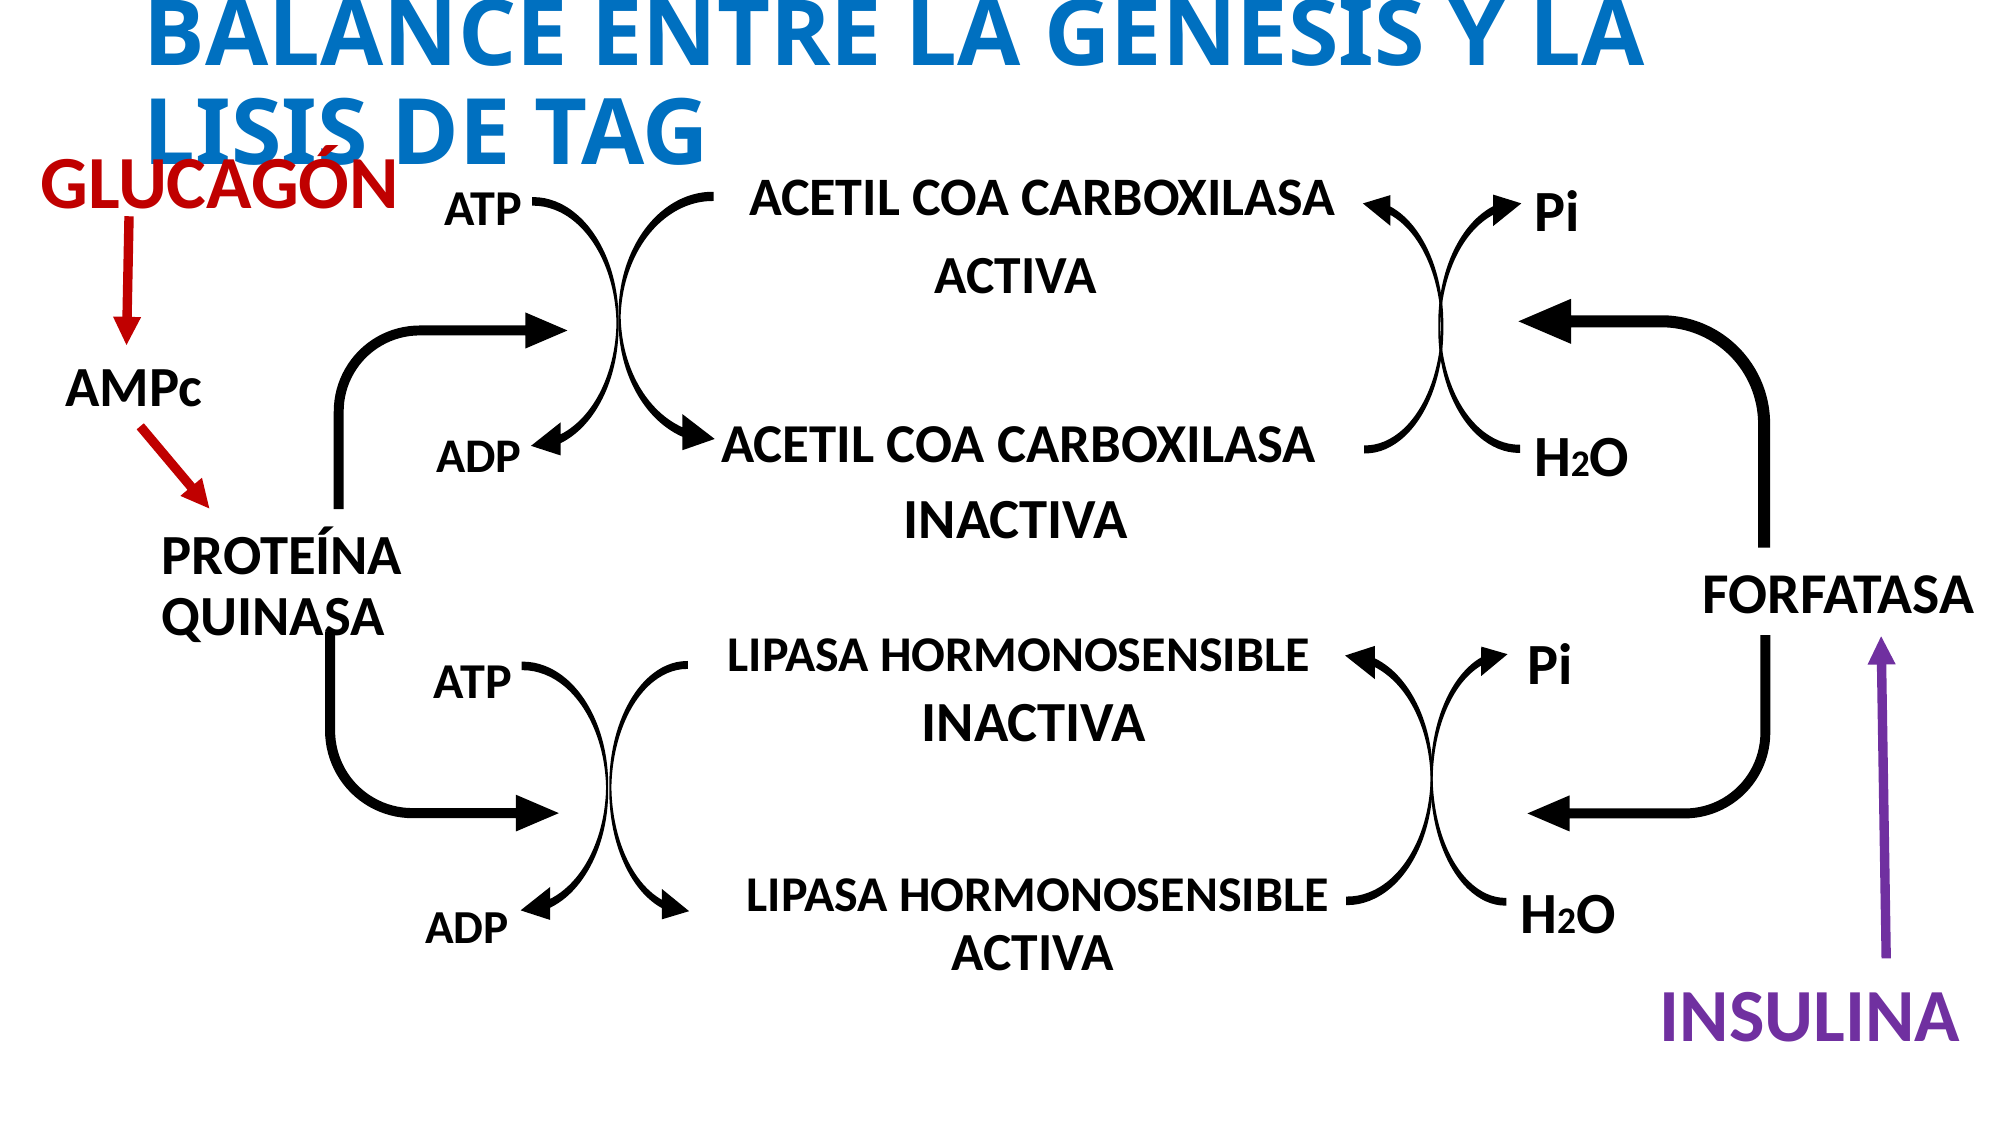

BALANCE ENTRE LA GÉNESIS Y LA LISIS DE TAG
GLUCAGÓN
# ACETIL COA CARBOXILASA
Pi
ATP
ACTIVA
AMPc
ACETIL COA CARBOXILASA
H2O
ADP
INACTIVA
PROTEÍNA QUINASA
FORFATASA
Pi
LIPASA HORMONOSENSIBLE
ATP
INACTIVA
LIPASA HORMONOSENSIBLE
H2O
ADP
ACTIVA
INSULINA